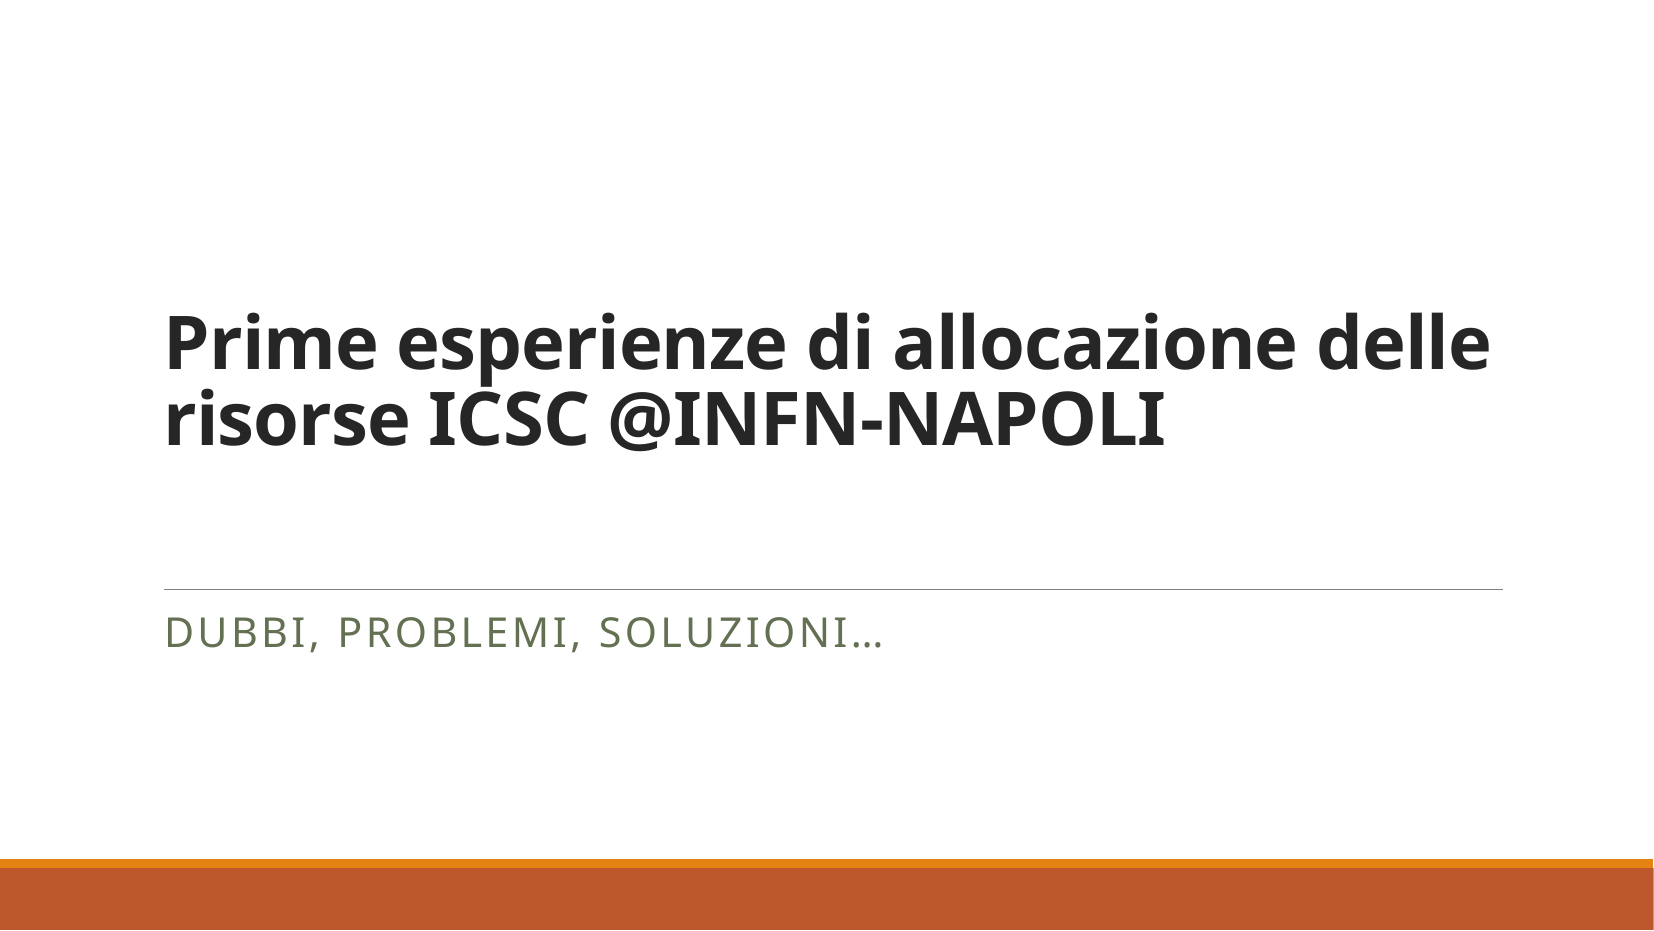

# Prime esperienze di allocazione delle risorse ICSC @INFN-NAPOLI
Dubbi, problemi, soluzioni…